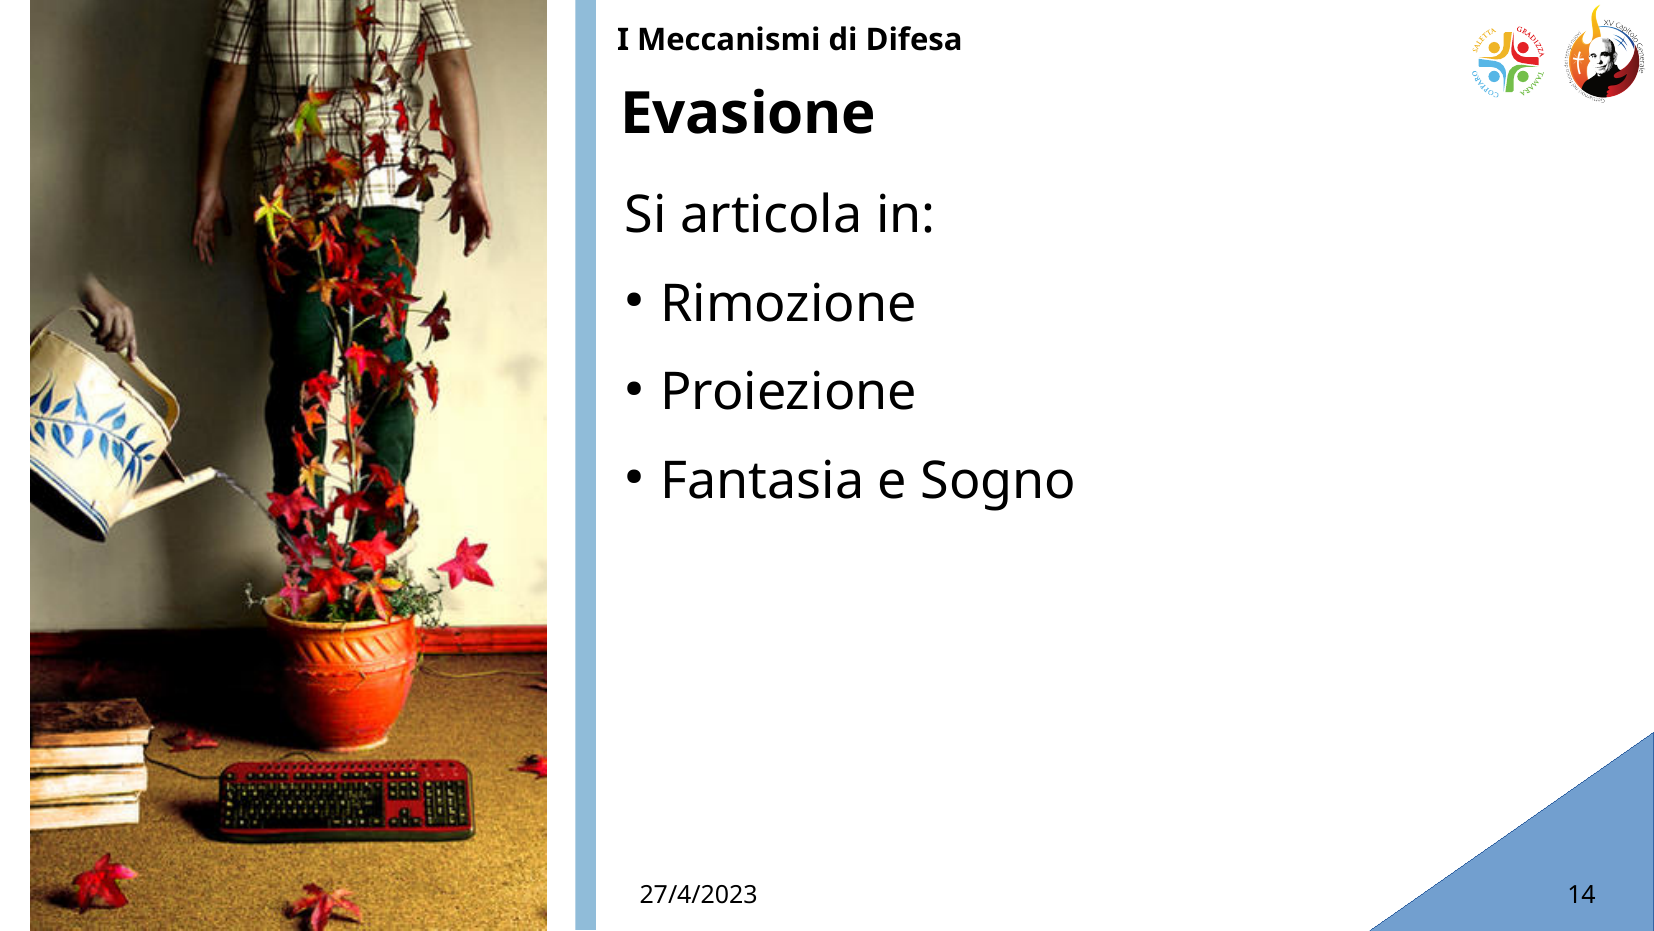

I Meccanismi di Difesa
Evasione
# Si articola in:
Rimozione
Proiezione
Fantasia e Sogno